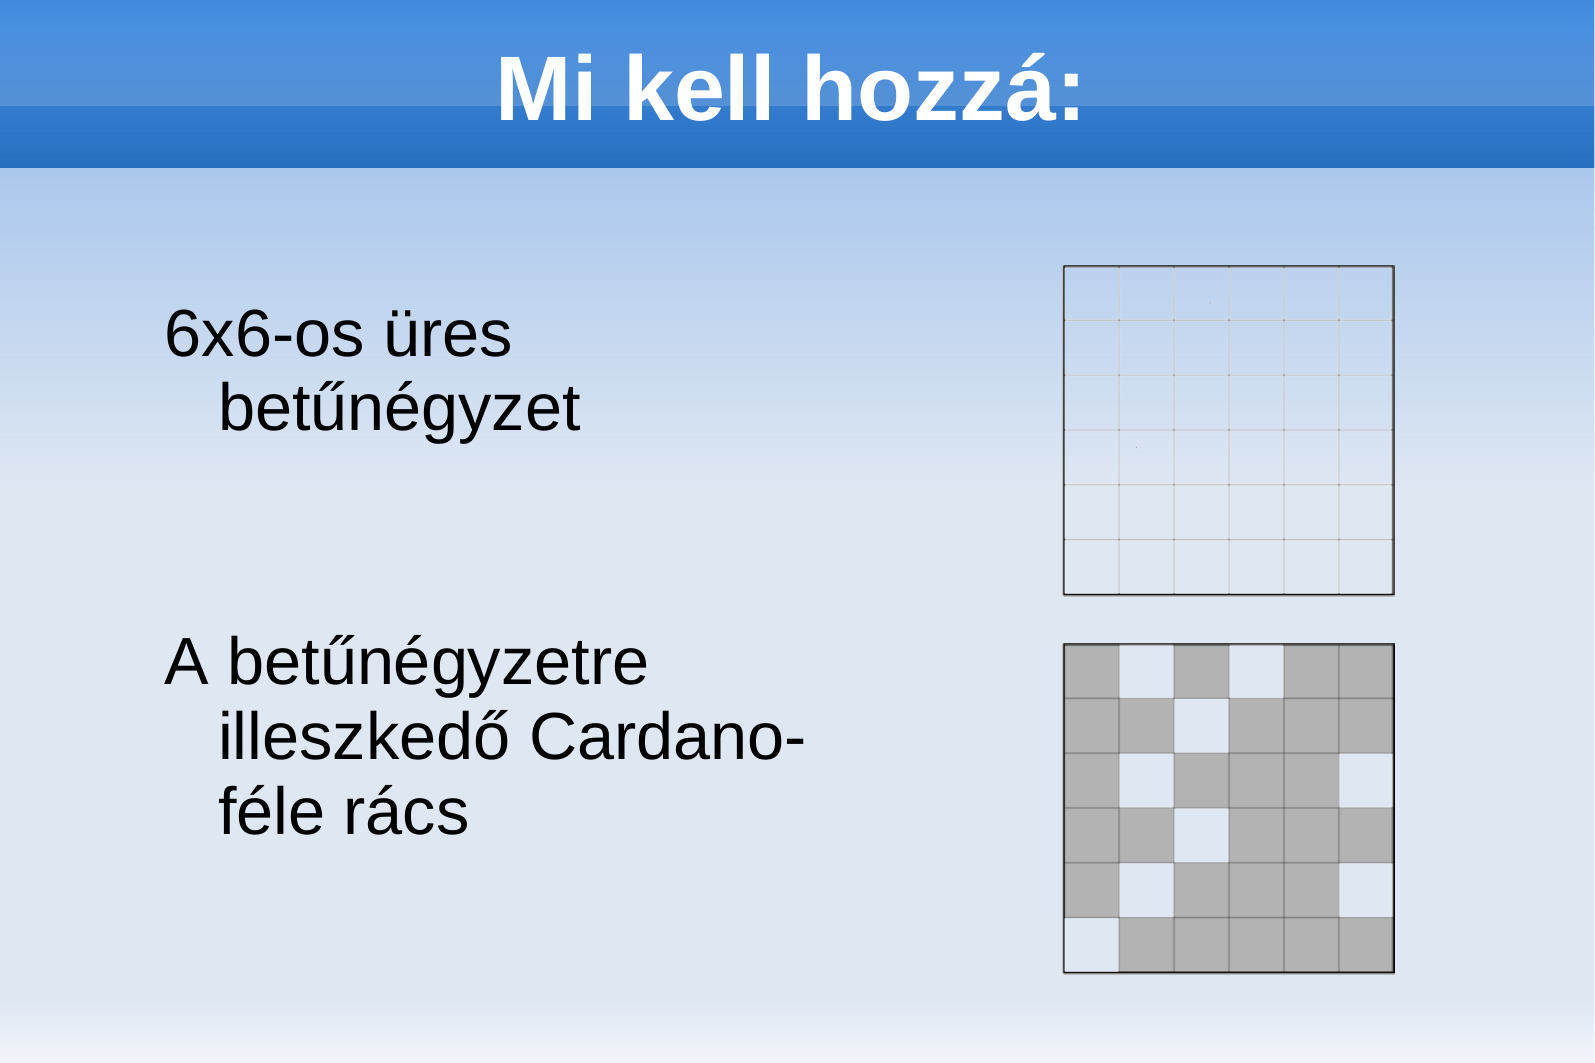

# Mi kell hozzá:
6x6-os üres betűnégyzet
A betűnégyzetre illeszkedő Cardano-féle rács